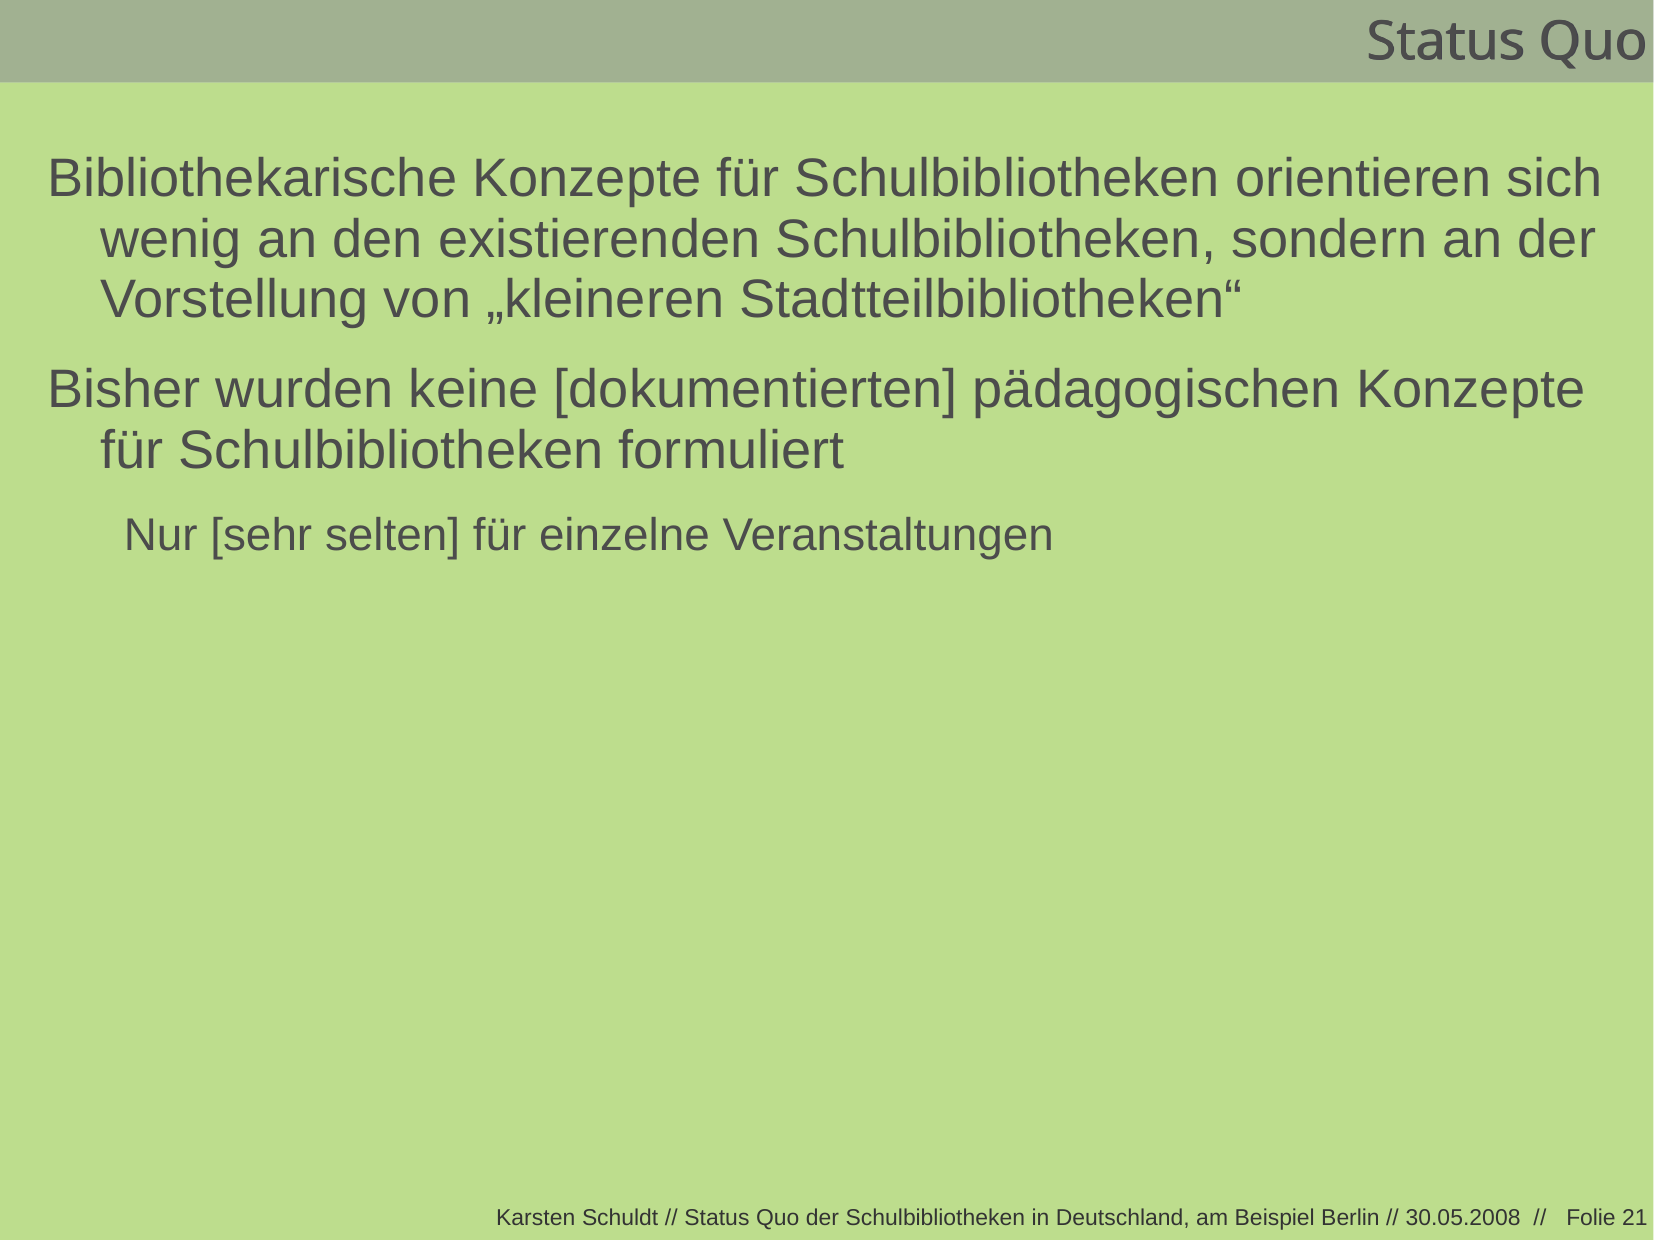

# Status Quo
Bibliothekarische Konzepte für Schulbibliotheken orientieren sich wenig an den existierenden Schulbibliotheken, sondern an der Vorstellung von „kleineren Stadtteilbibliotheken“
Bisher wurden keine [dokumentierten] pädagogischen Konzepte für Schulbibliotheken formuliert
Nur [sehr selten] für einzelne Veranstaltungen
21